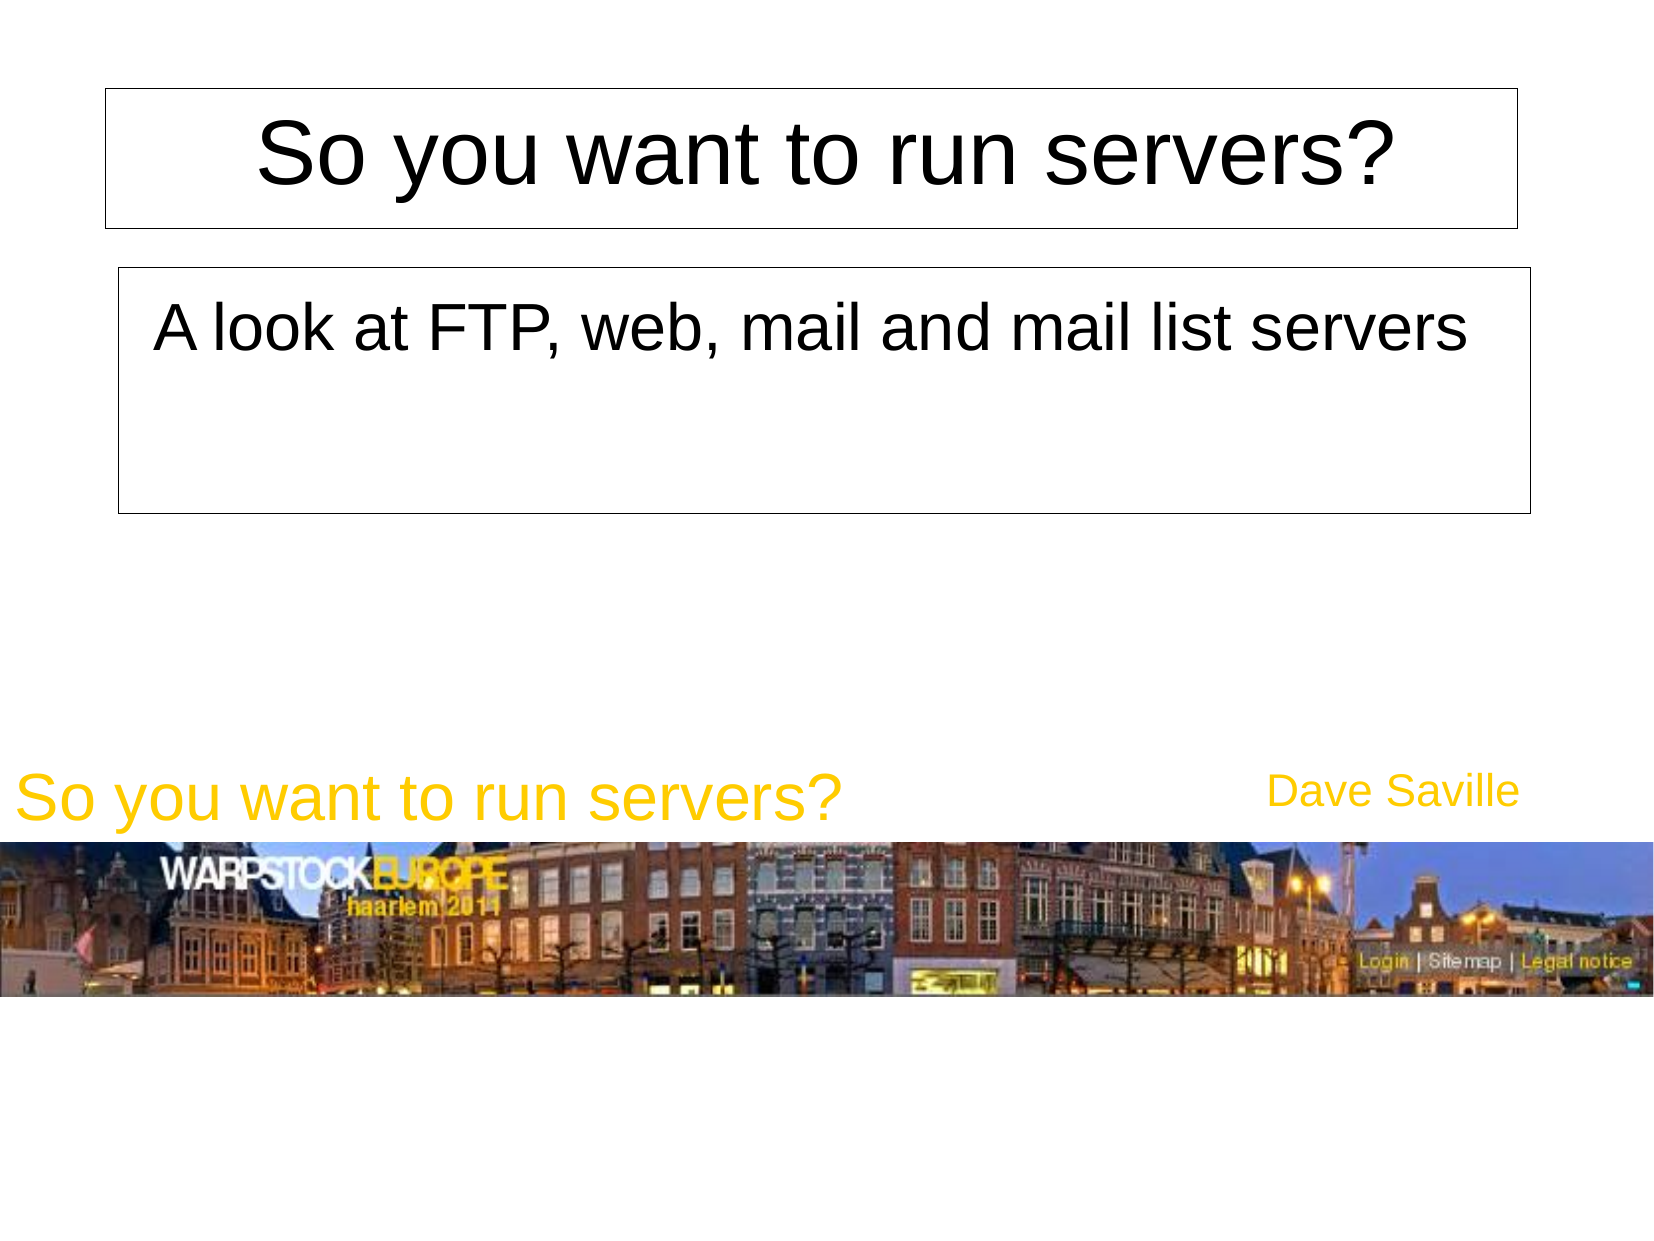

# So you want to run servers?
A look at FTP, web, mail and mail list servers